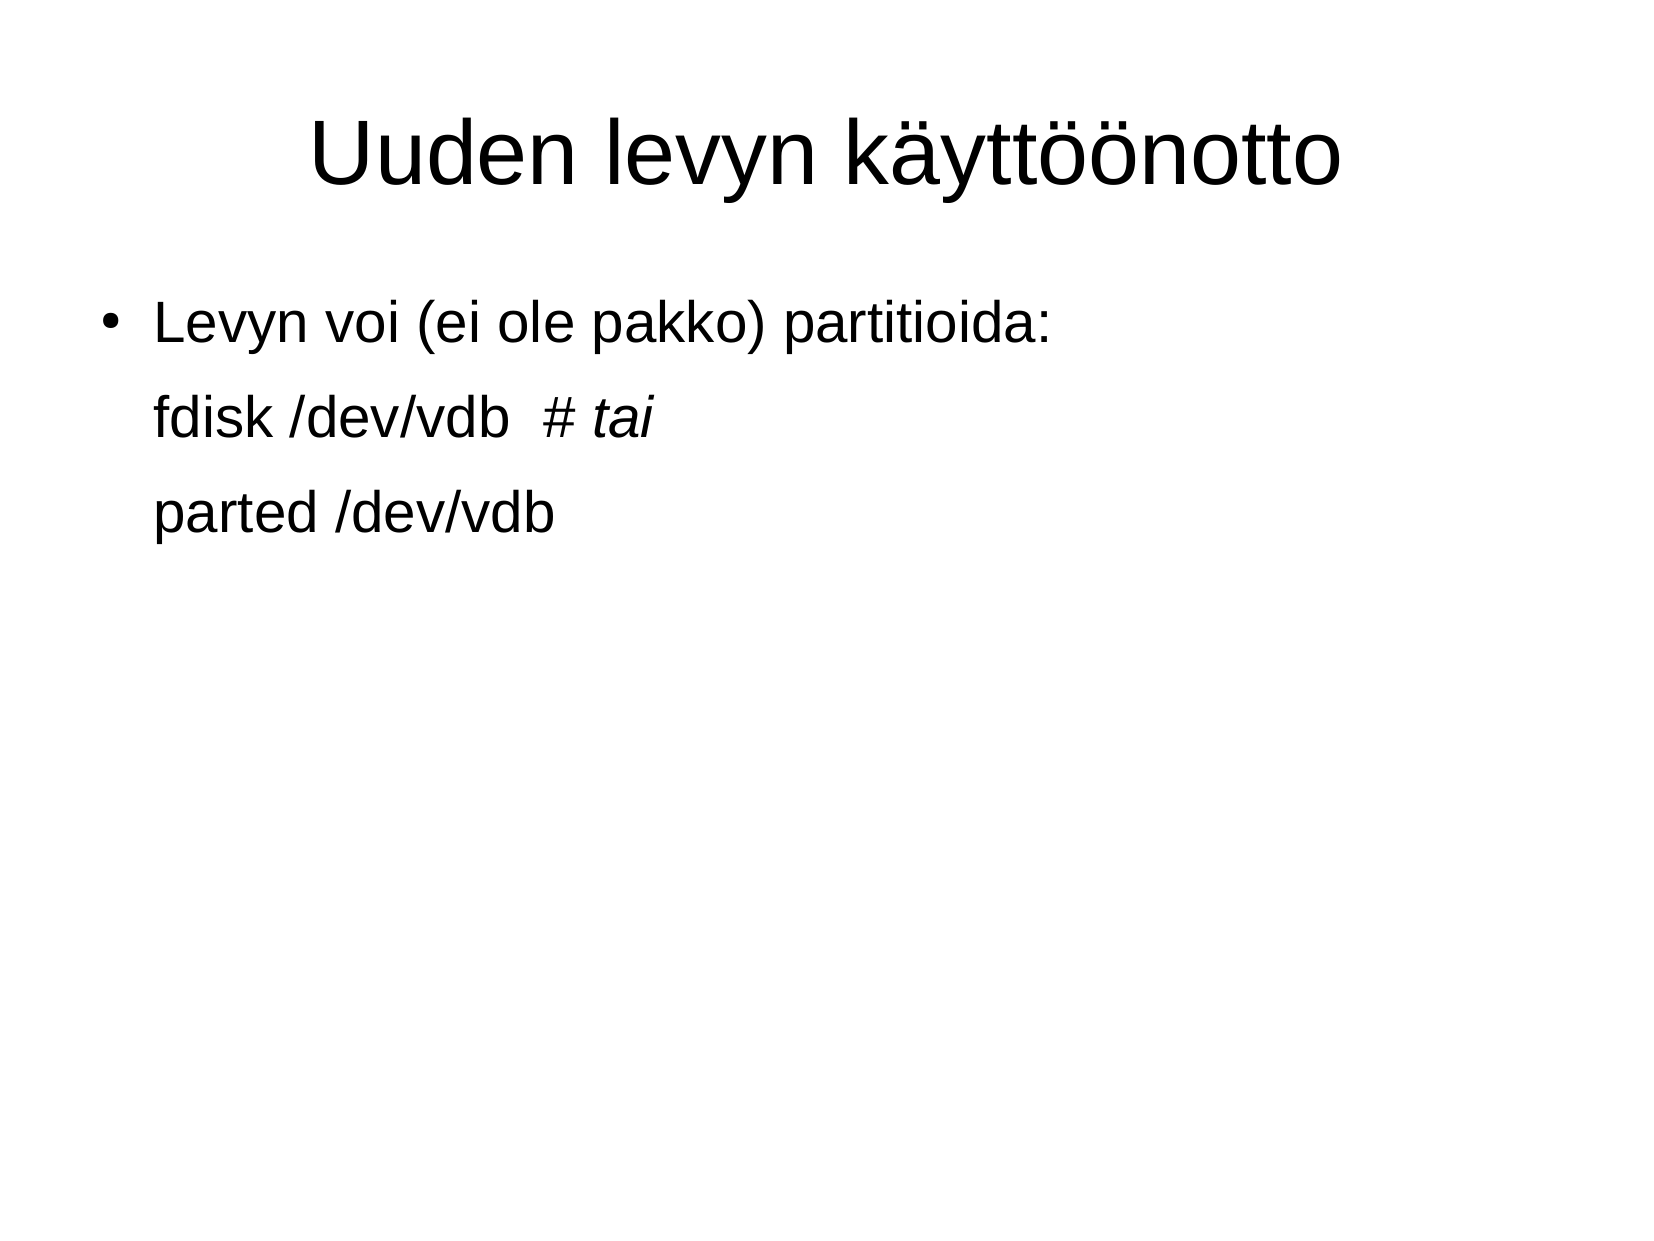

# Uuden levyn käyttöönotto
Levyn voi (ei ole pakko) partitioida:
fdisk /dev/vdb # tai
parted /dev/vdb